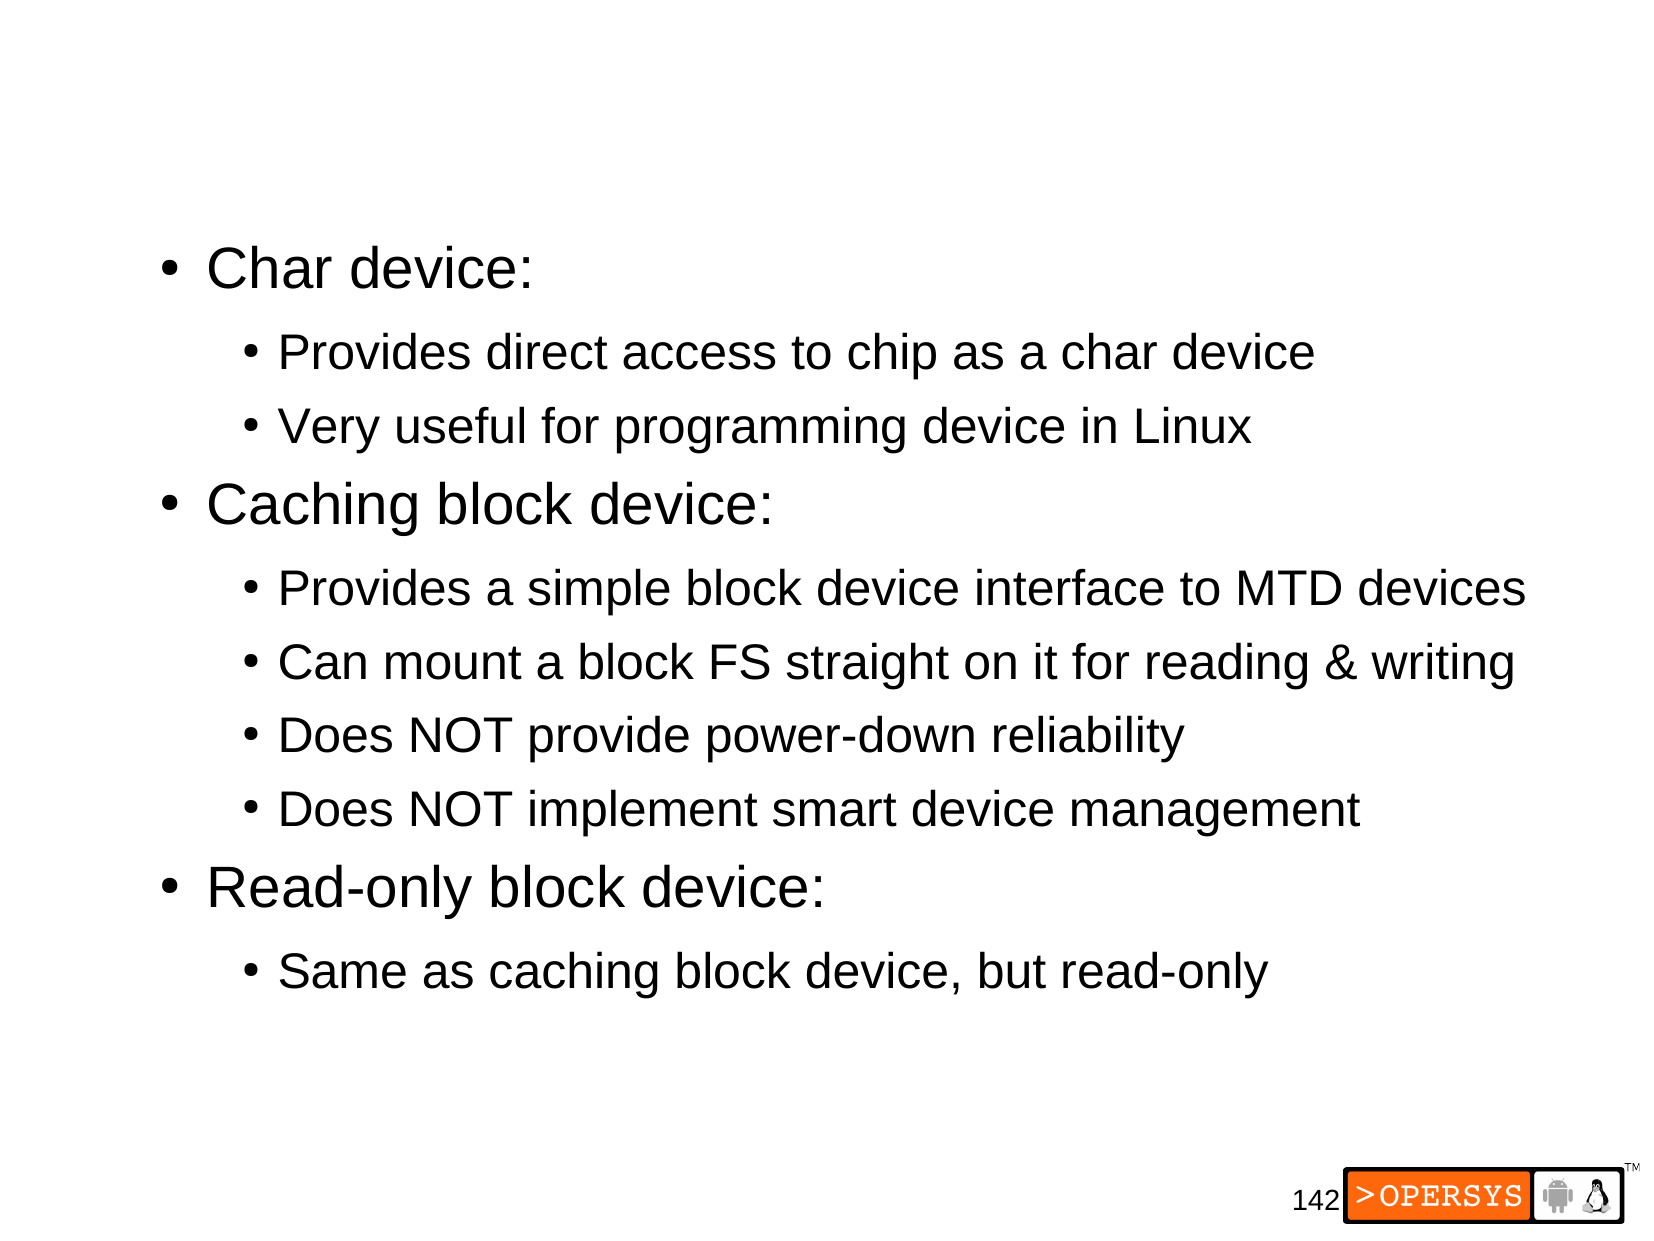

# Char device:
Provides direct access to chip as a char device
Very useful for programming device in Linux
Caching block device:
Provides a simple block device interface to MTD devices
Can mount a block FS straight on it for reading & writing
Does NOT provide power-down reliability
Does NOT implement smart device management
Read-only block device:
Same as caching block device, but read-only